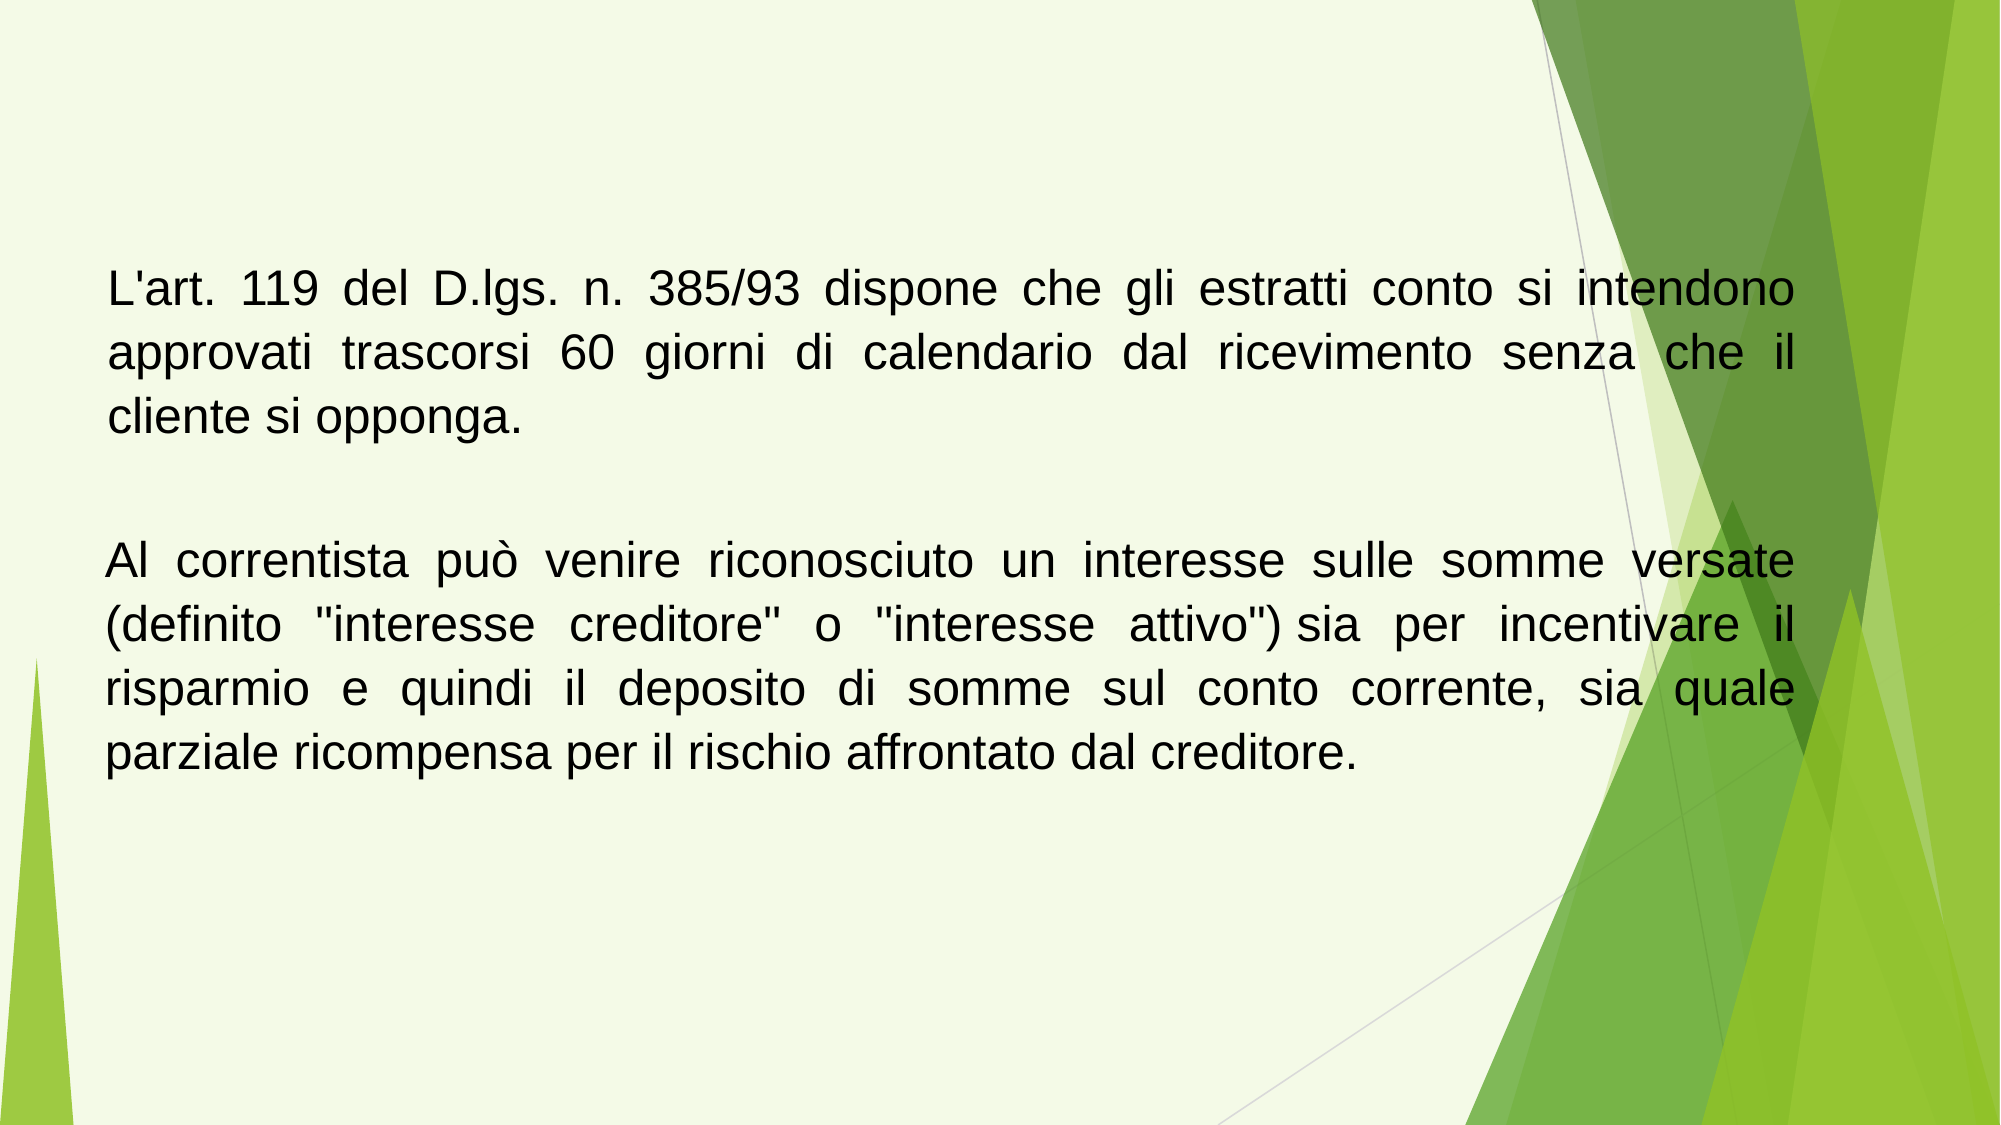

L'art. 119 del D.lgs. n. 385/93 dispone che gli estratti conto si intendono approvati trascorsi 60 giorni di calendario dal ricevimento senza che il cliente si opponga.
Al correntista può venire riconosciuto un interesse sulle somme versate (definito "interesse creditore" o "interesse attivo") sia per incentivare il risparmio e quindi il deposito di somme sul conto corrente, sia quale parziale ricompensa per il rischio affrontato dal creditore.